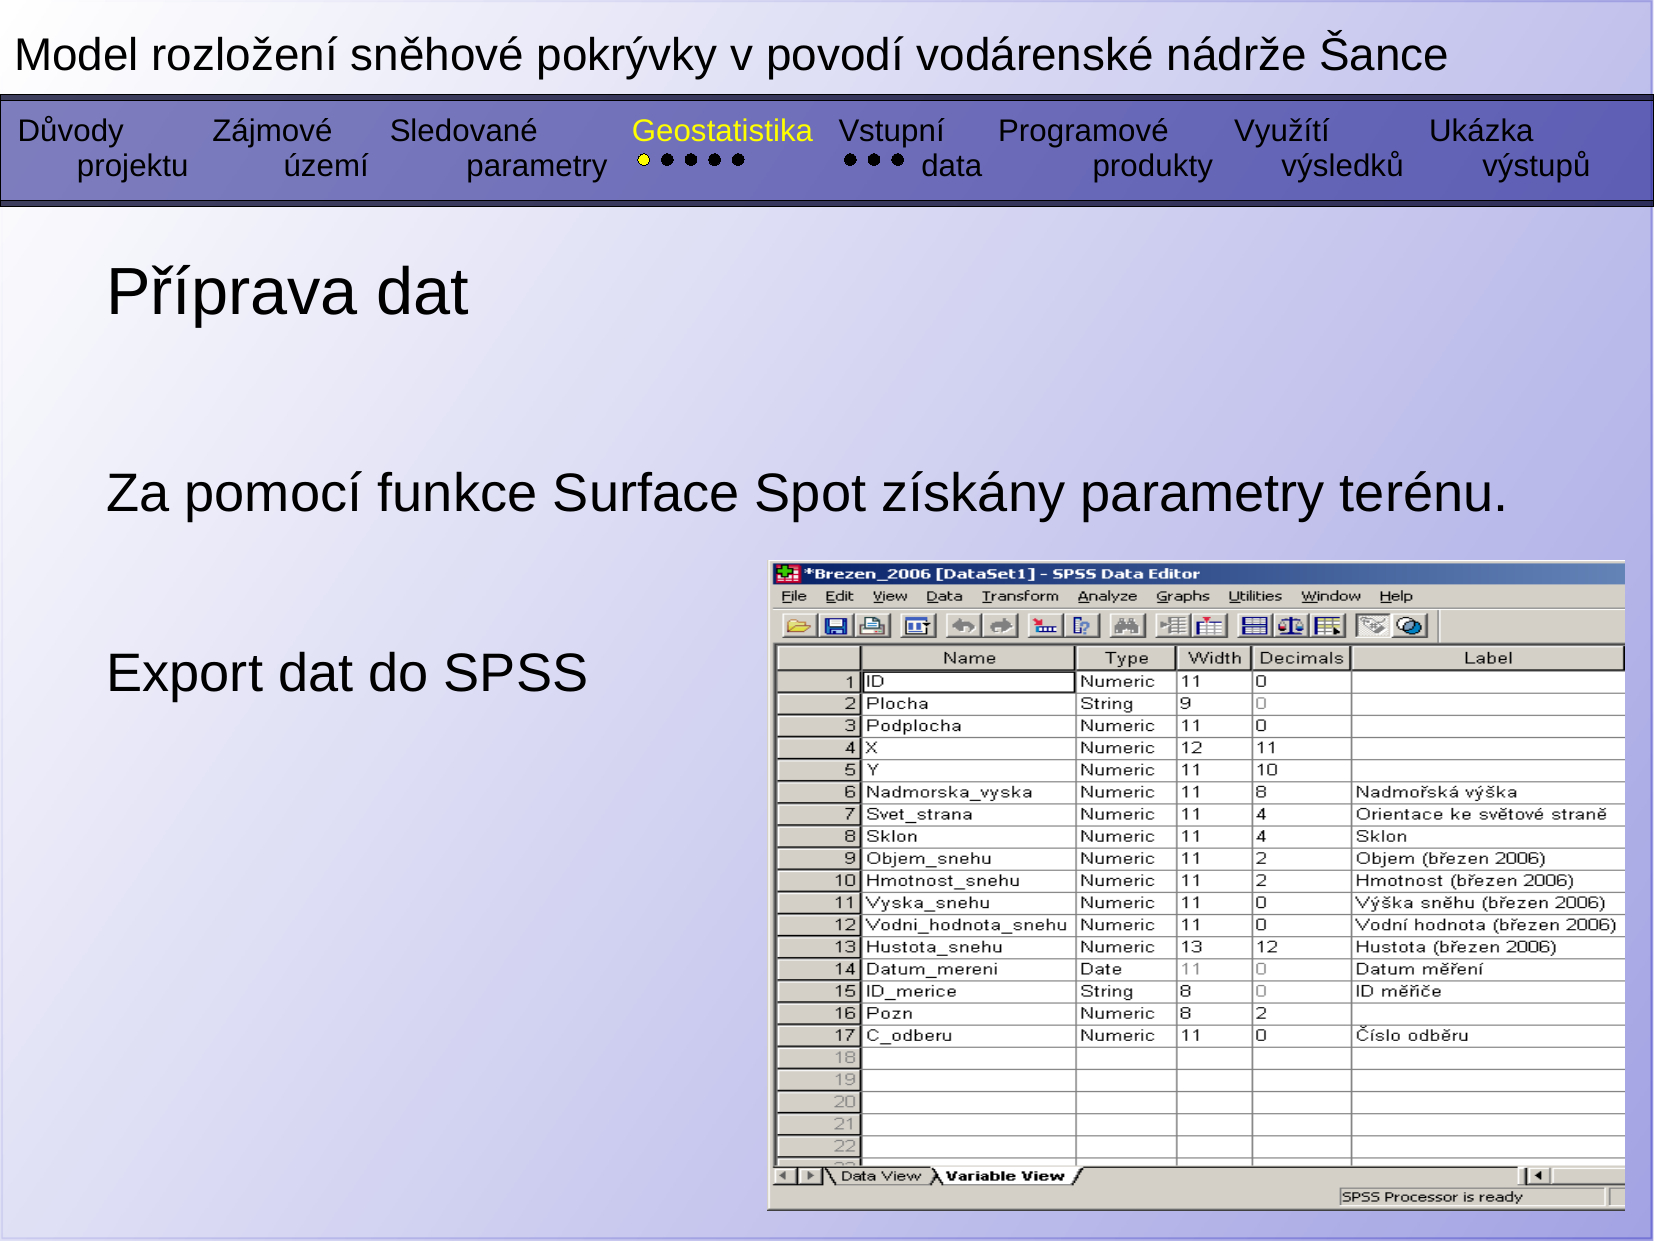

Model rozložení sněhové pokrývky v povodí vodárenské nádrže Šance
Důvody
Zájmové
Sledované
Geostatistika
Vstupní
Programové
Využítí
Ukázka výstupů
projektu
území
parametry
data
produkty
výsledků
# Příprava dat
Za pomocí funkce Surface Spot získány parametry terénu.
Export dat do SPSS